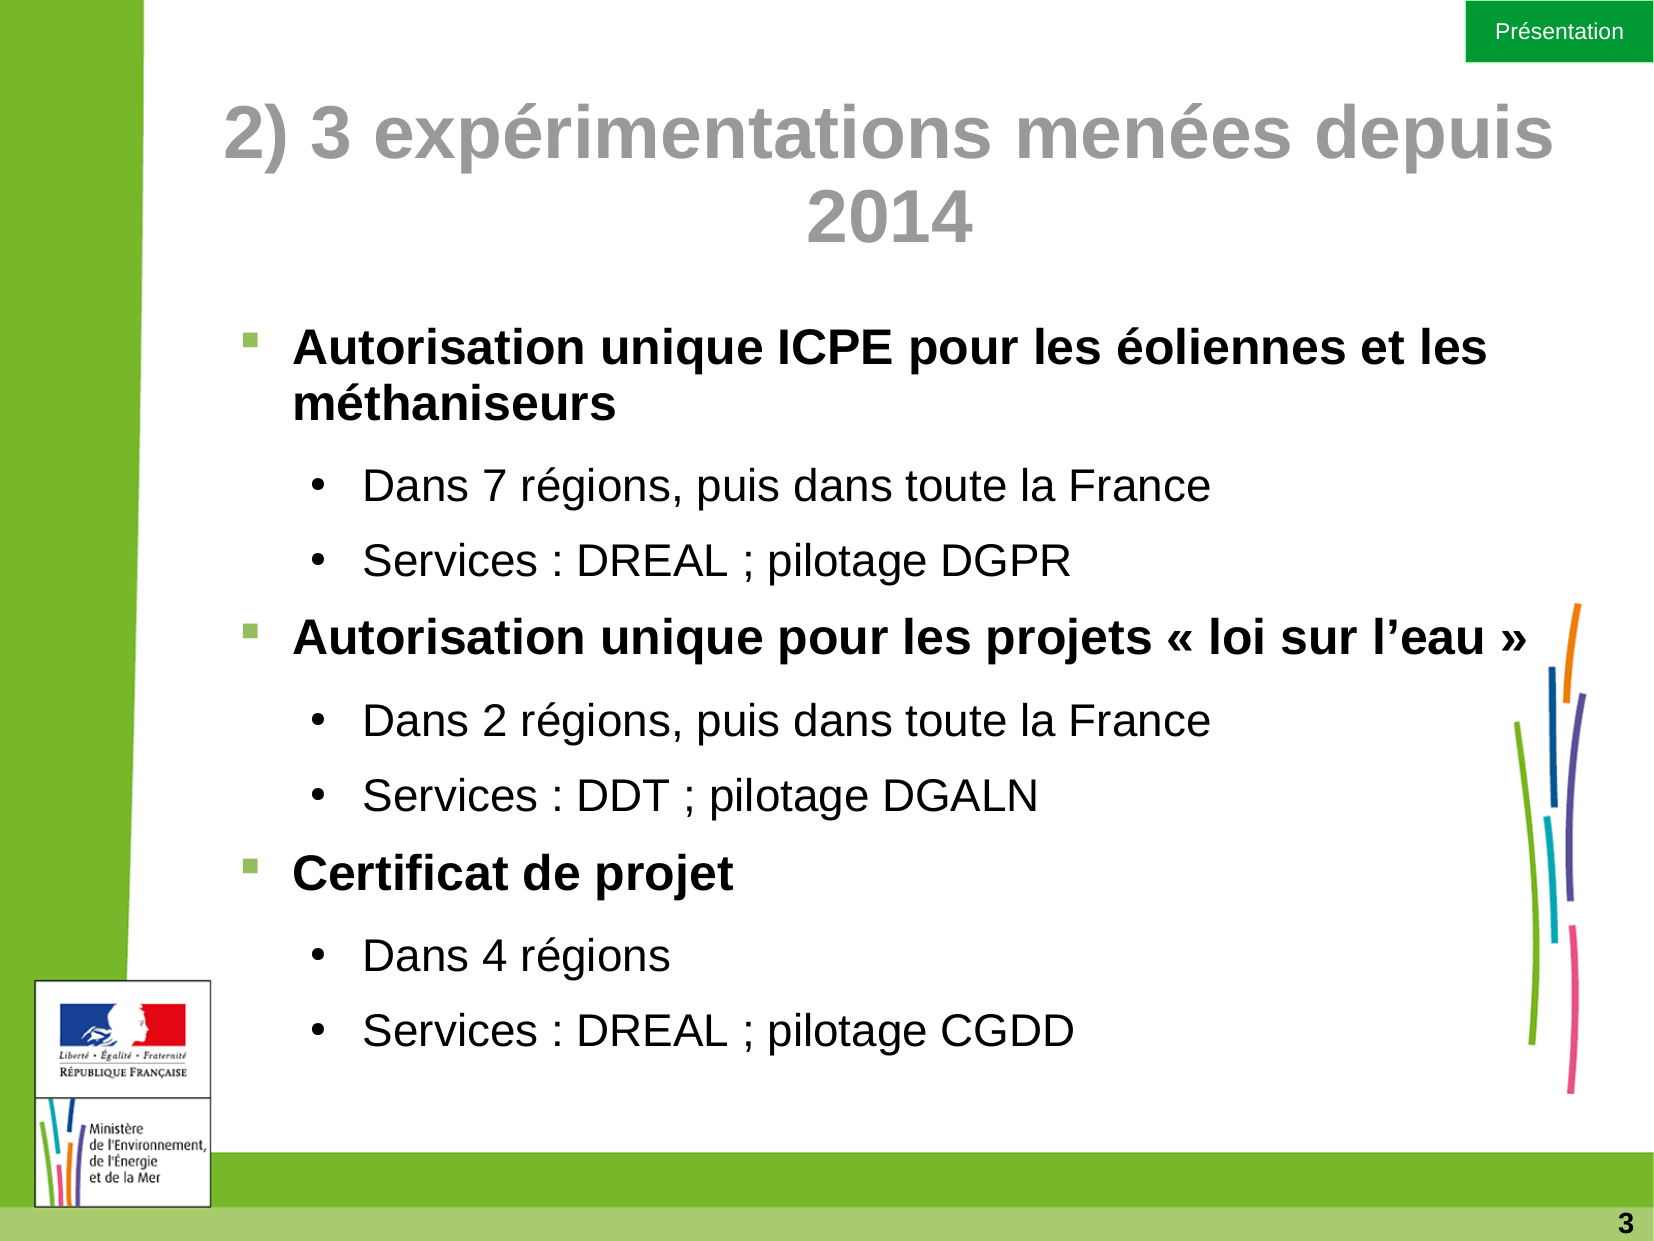

Présentation
# 2) 3 expérimentations menées depuis 2014
Autorisation unique ICPE pour les éoliennes et les méthaniseurs
Dans 7 régions, puis dans toute la France
Services : DREAL ; pilotage DGPR
Autorisation unique pour les projets « loi sur l’eau »
Dans 2 régions, puis dans toute la France
Services : DDT ; pilotage DGALN
Certificat de projet
Dans 4 régions
Services : DREAL ; pilotage CGDD